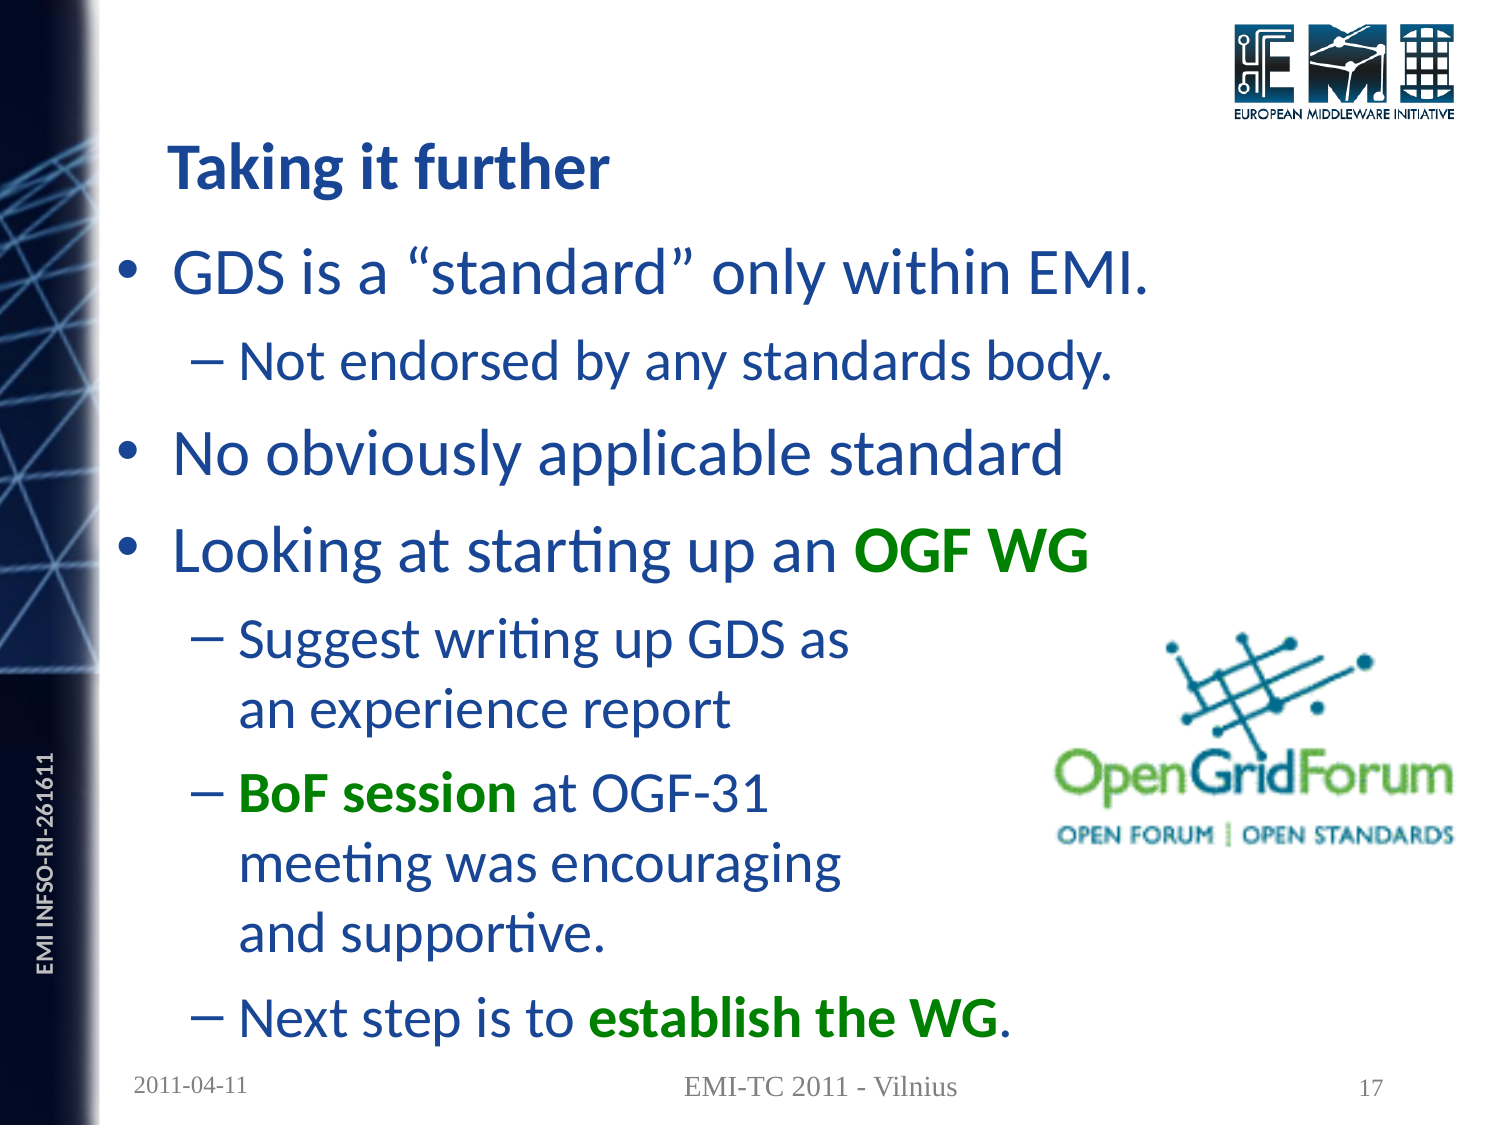

Taking it further
# GDS is a “standard” only within EMI.
Not endorsed by any standards body.
No obviously applicable standard
Looking at starting up an OGF WG
Suggest writing up GDS as
an experience report
BoF session at OGF-31
meeting was encouraging
and supportive.
Next step is to establish the WG.
2011-04-13
EMI-TC 2011 - Vilnius
17